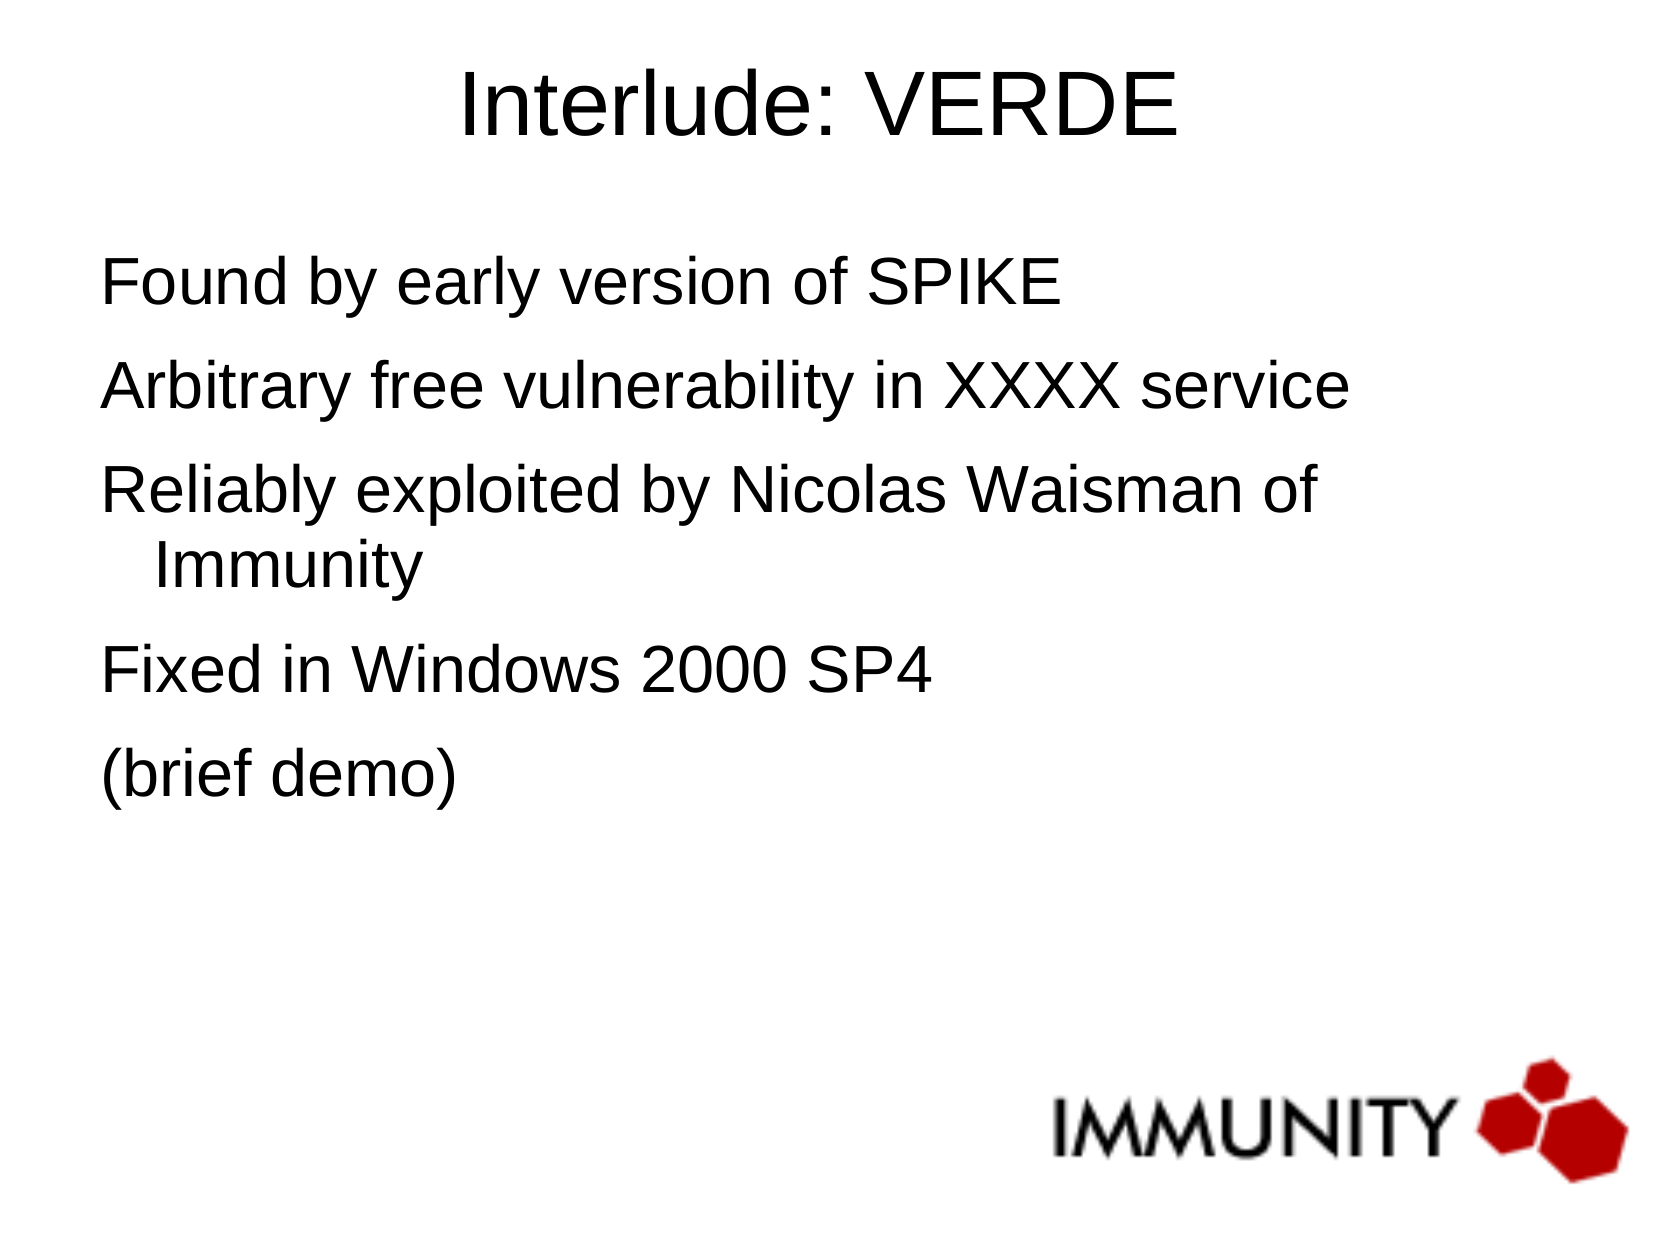

# Interlude: VERDE
Found by early version of SPIKE
Arbitrary free vulnerability in XXXX service
Reliably exploited by Nicolas Waisman of Immunity
Fixed in Windows 2000 SP4
(brief demo)